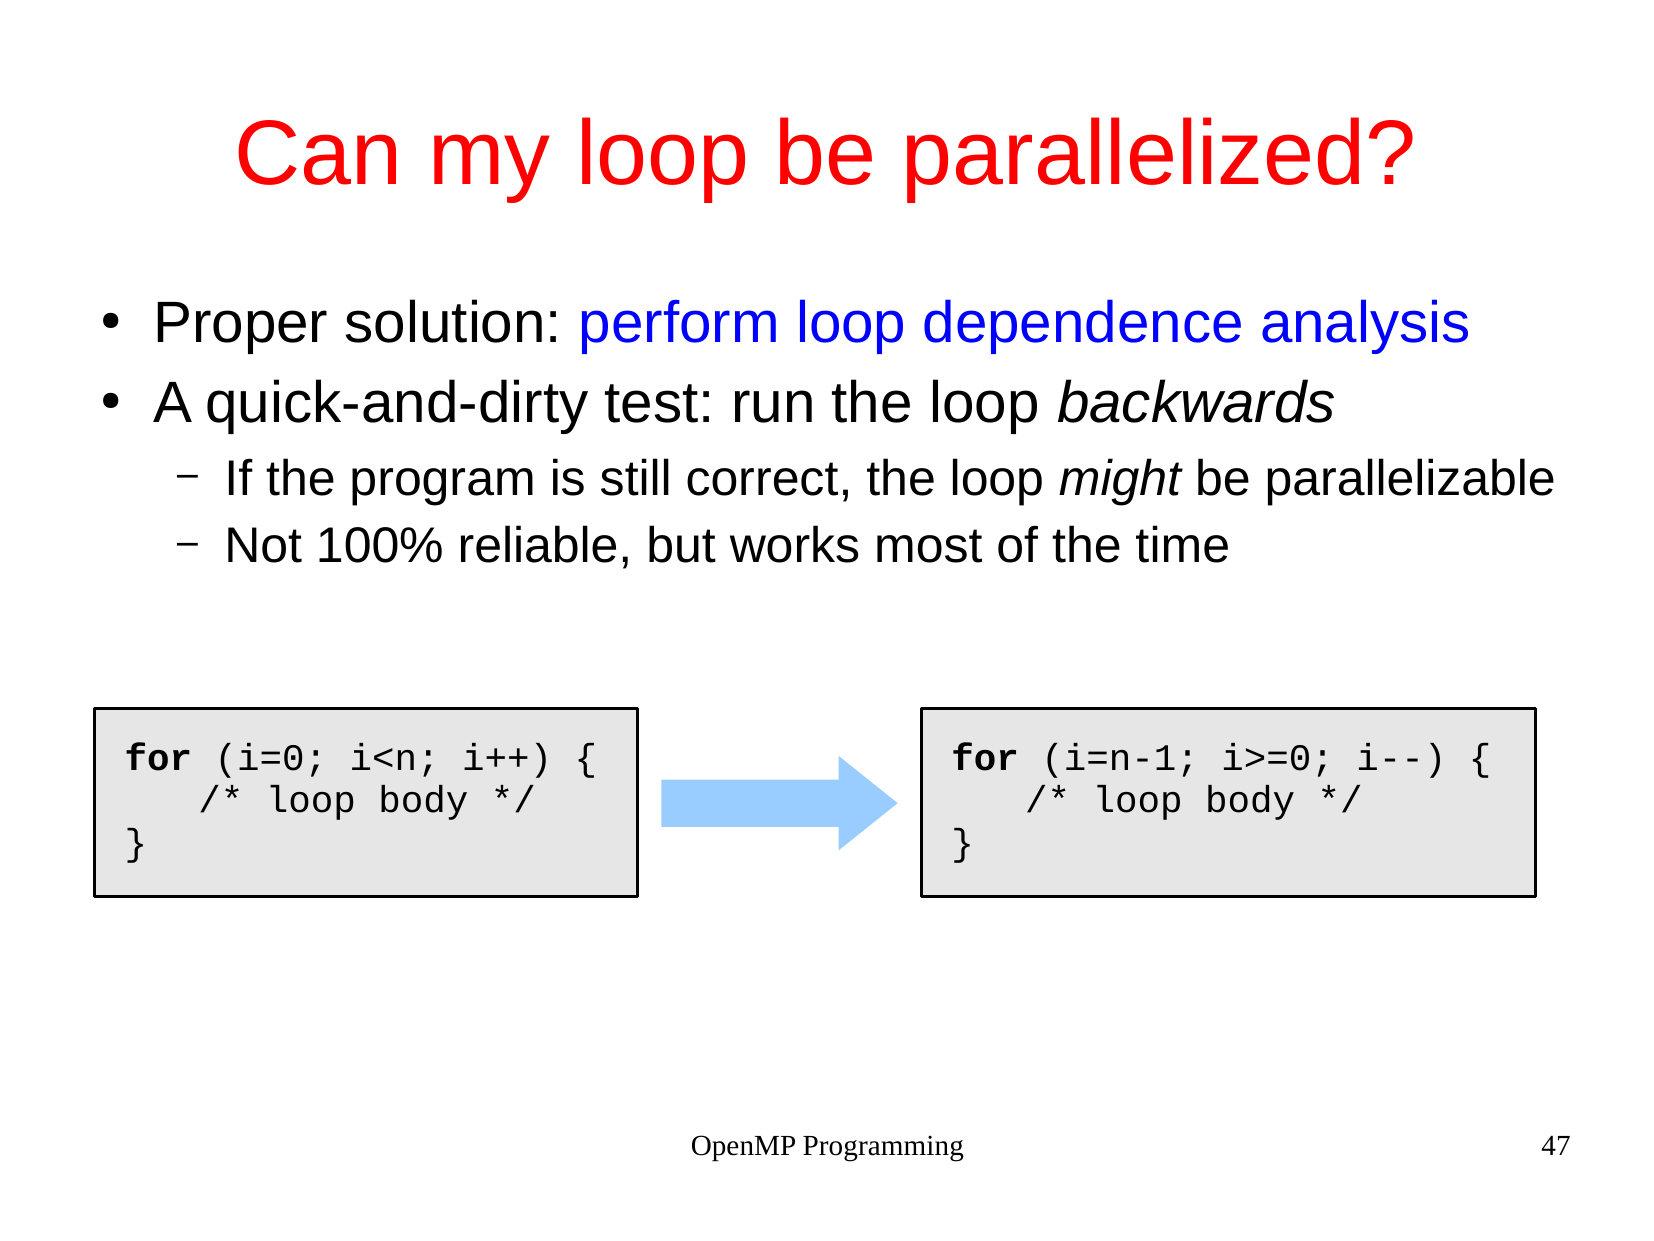

# Can my loop be parallelized?
Proper solution: perform loop dependence analysis
A quick-and-dirty test: run the loop backwards
If the program is still correct, the loop might be parallelizable
Not 100% reliable, but works most of the time
for (i=0; i<n; i++) {
	/* loop body */
}
for (i=n-1; i>=0; i--) {
	/* loop body */
}
OpenMP Programming
47